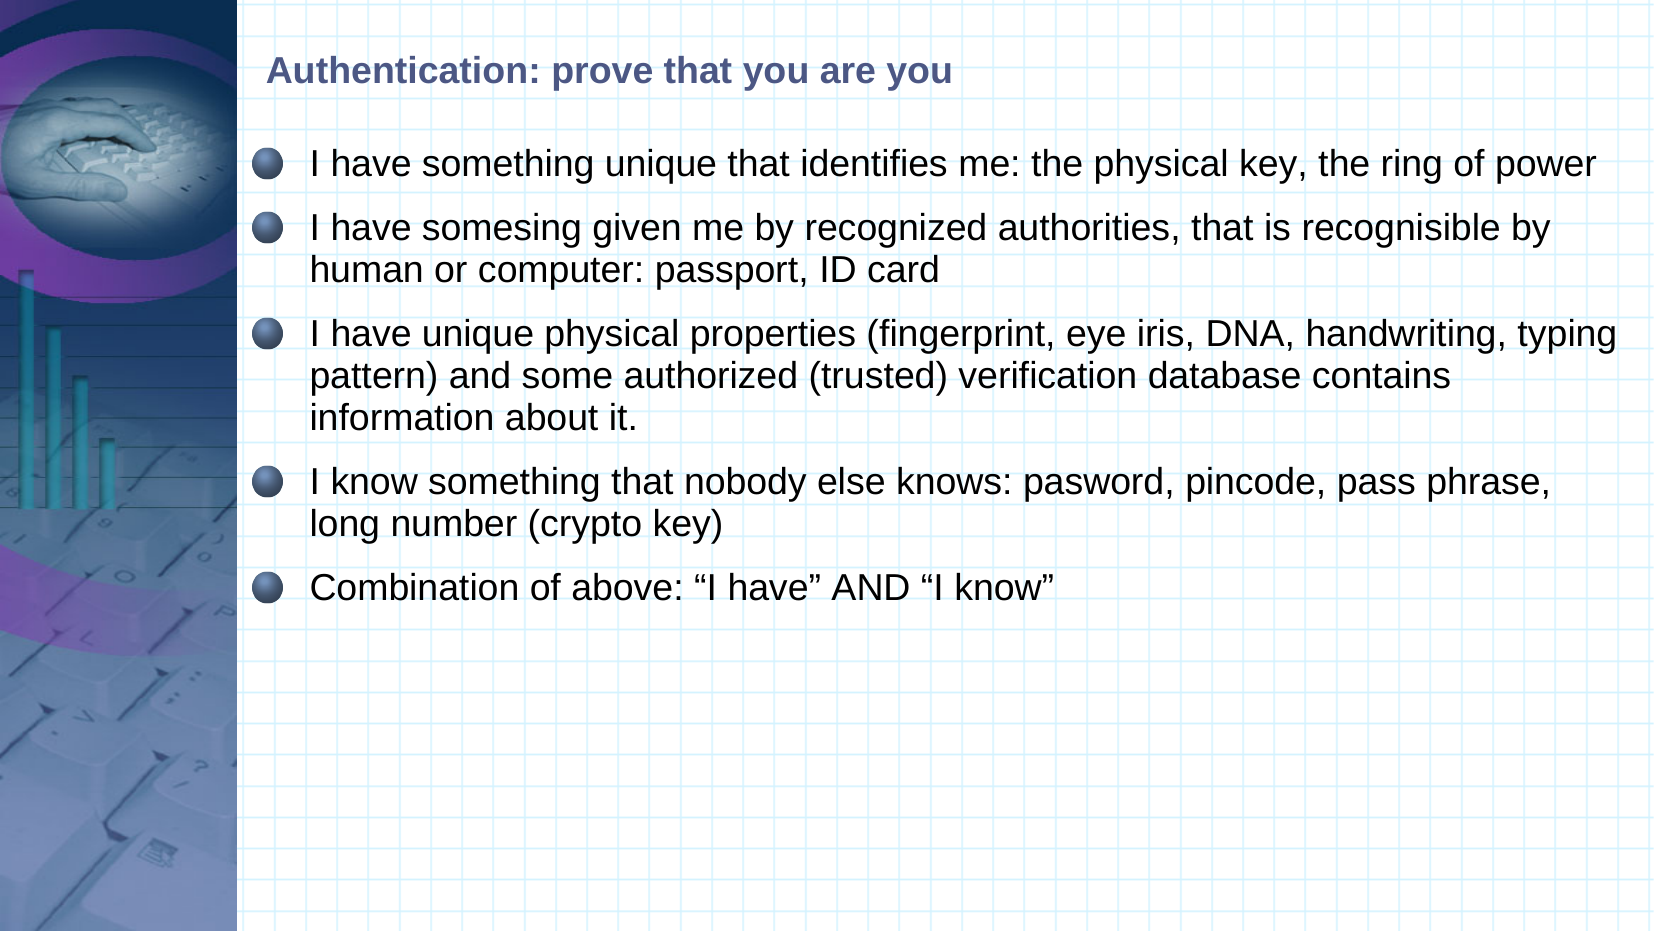

# Authentication: prove that you are you
I have something unique that identifies me: the physical key, the ring of power
I have somesing given me by recognized authorities, that is recognisible by human or computer: passport, ID card
I have unique physical properties (fingerprint, eye iris, DNA, handwriting, typing pattern) and some authorized (trusted) verification database contains information about it.
I know something that nobody else knows: pasword, pincode, pass phrase, long number (crypto key)
Combination of above: “I have” AND “I know”